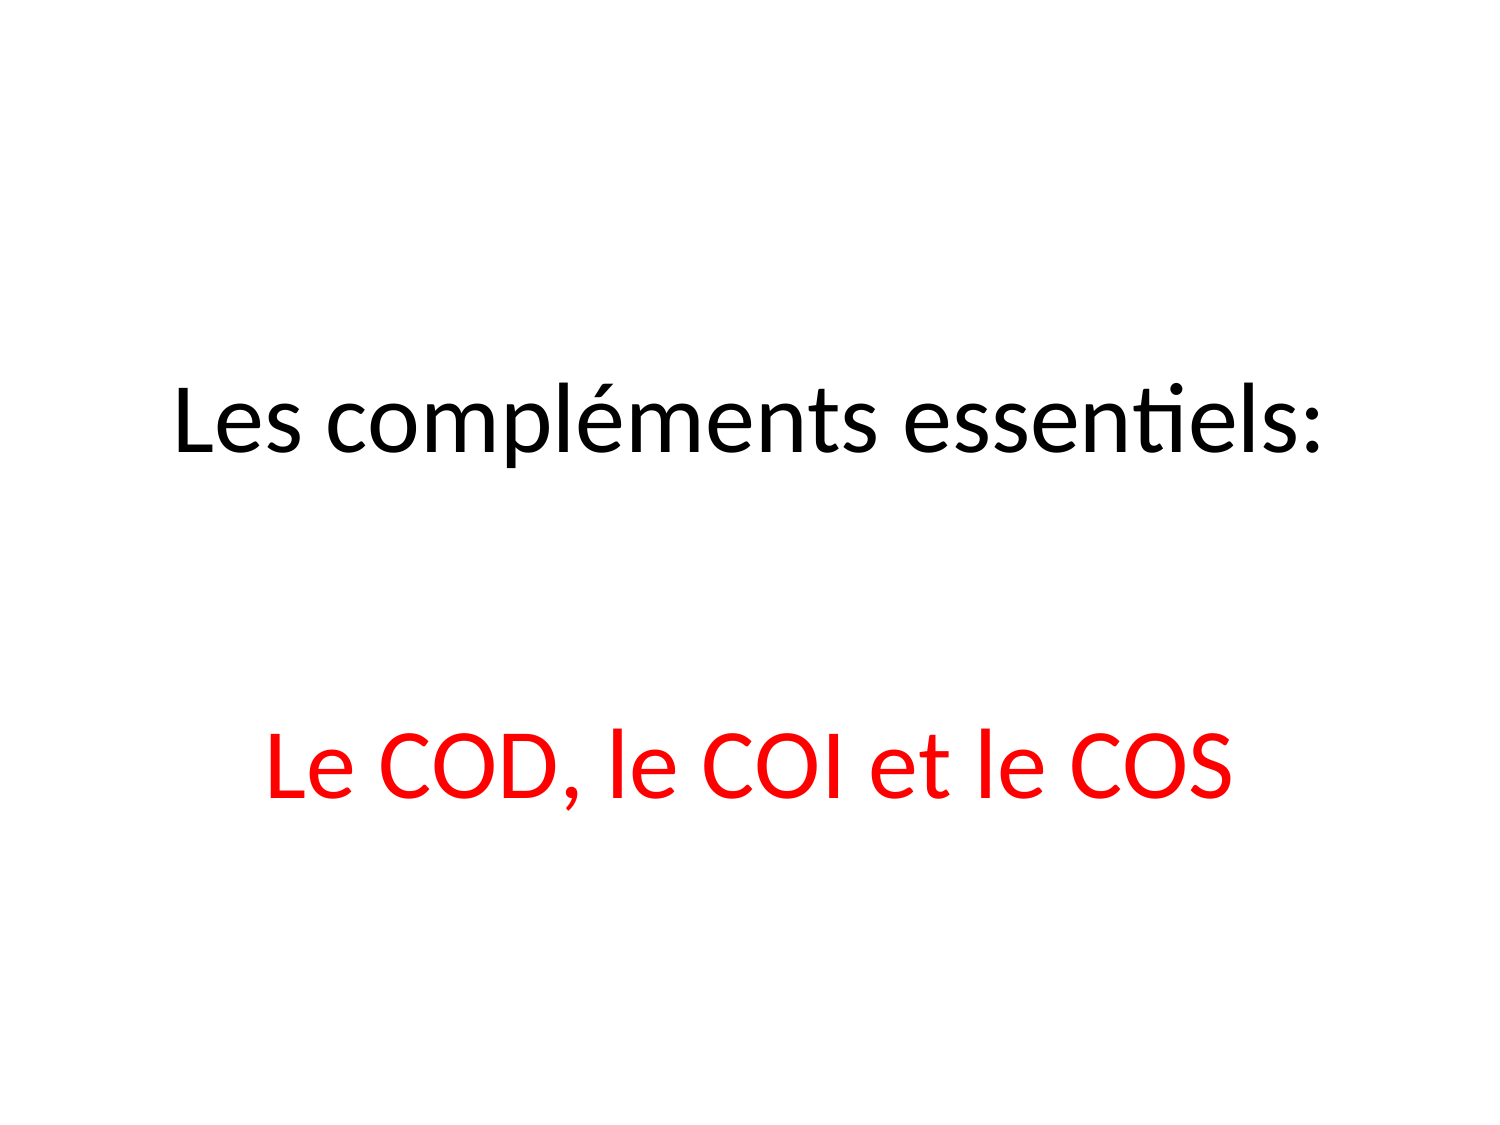

# Les compléments essentiels:
Le COD, le COI et le COS